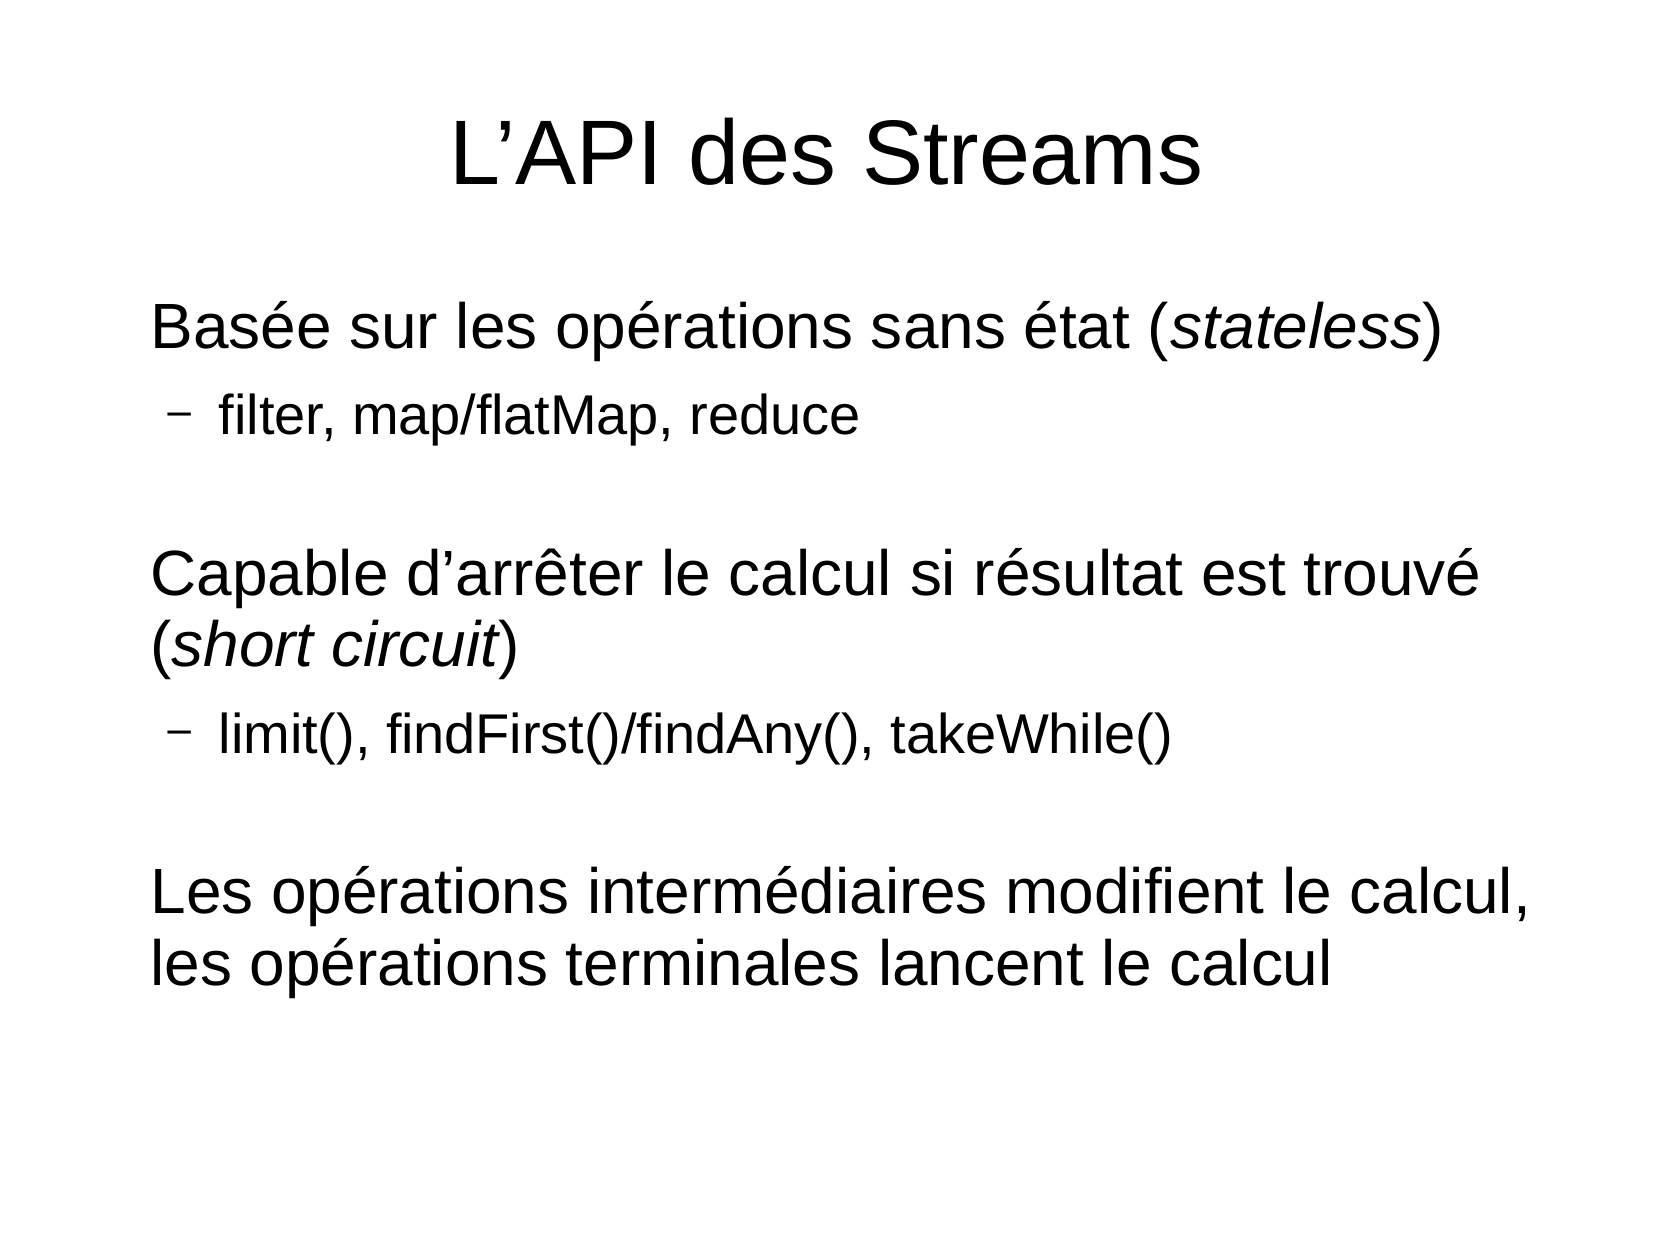

# L’API des Streams
Basée sur les opérations sans état (stateless)
filter, map/flatMap, reduce
Capable d’arrêter le calcul si résultat est trouvé
(short circuit)
limit(), findFirst()/findAny(), takeWhile()
Les opérations intermédiaires modifient le calcul,
les opérations terminales lancent le calcul